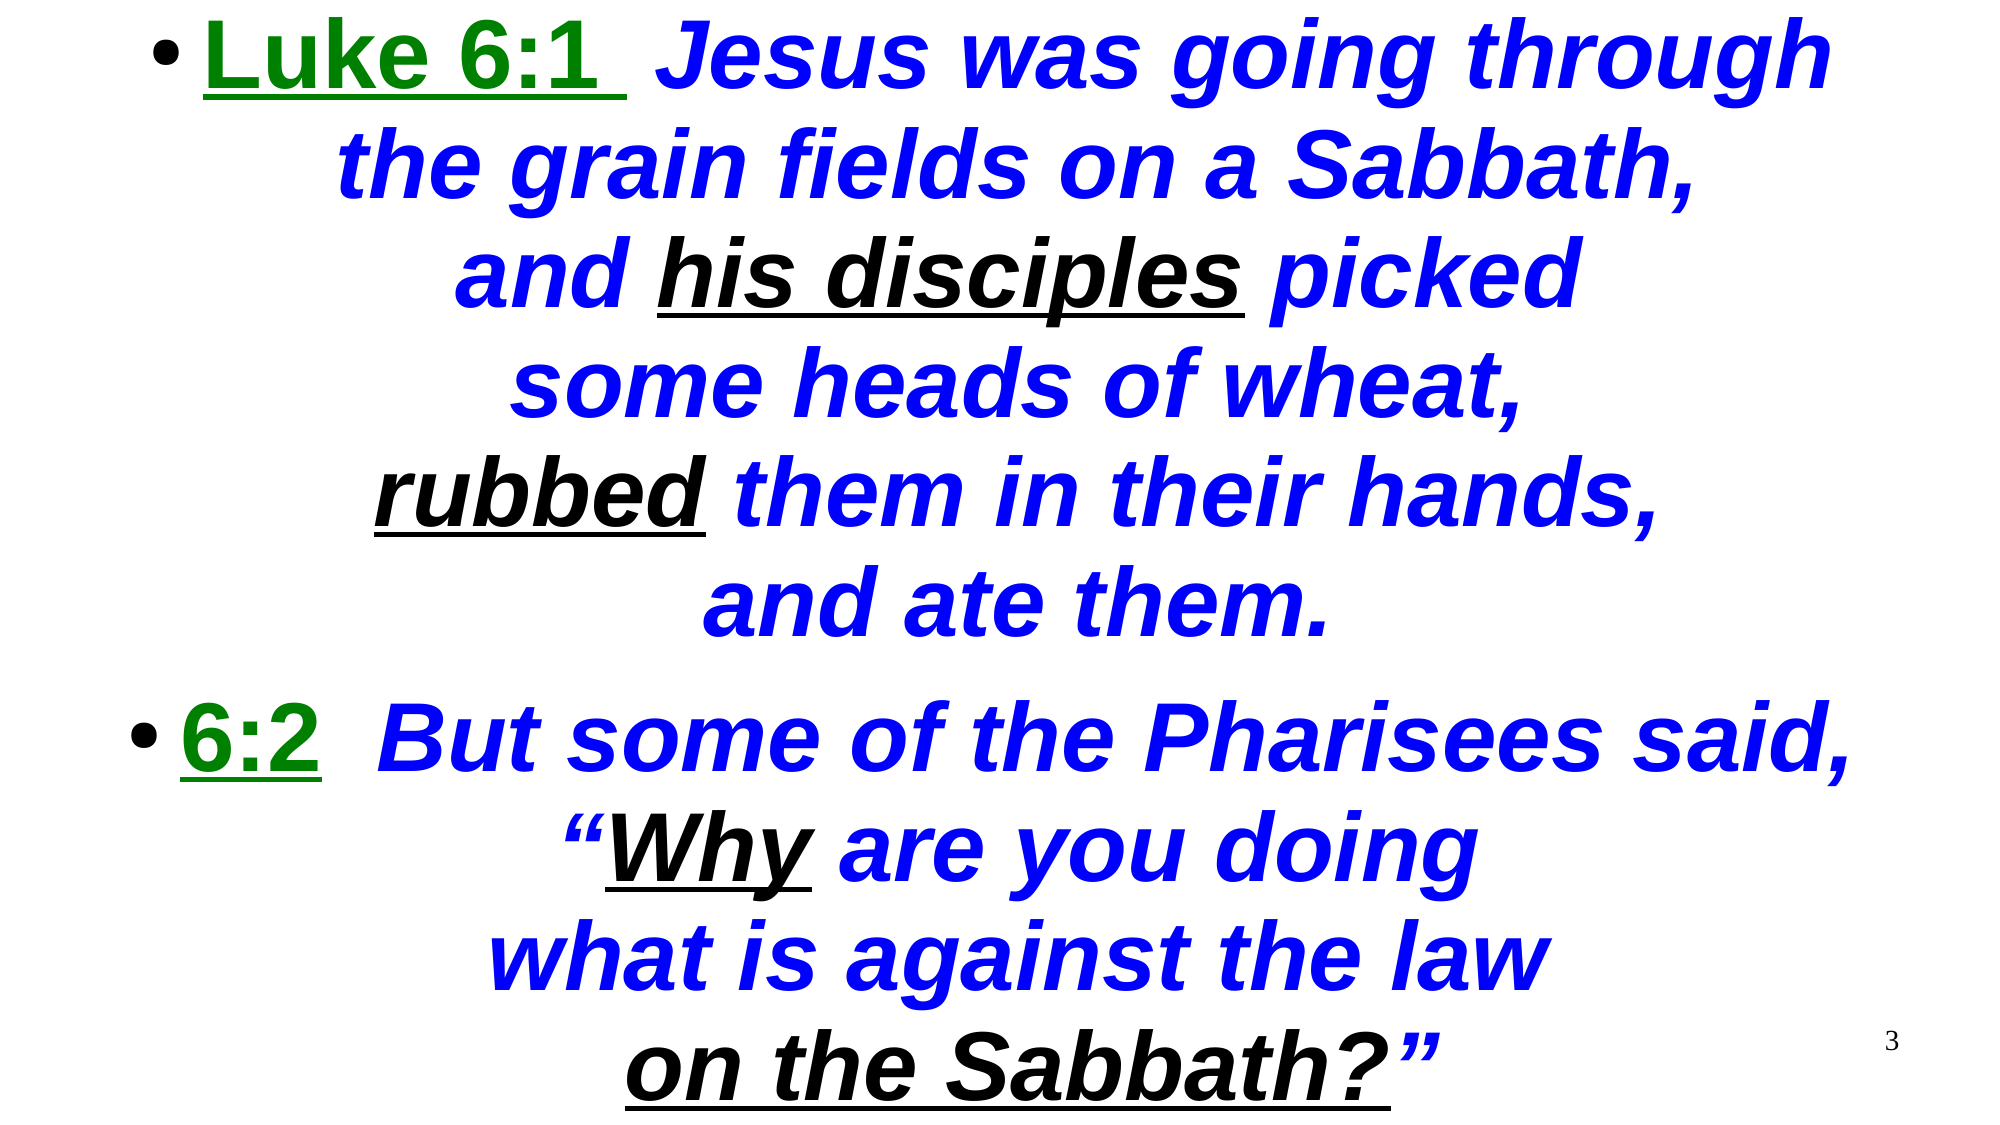

# Luke 6:1  Jesus was going through the grain fields on a Sabbath, and his disciples picked some heads of wheat, rubbed them in their hands, and ate them.
6:2  But some of the Pharisees said,
“Why are you doing
what is against the law
on the Sabbath?”
3